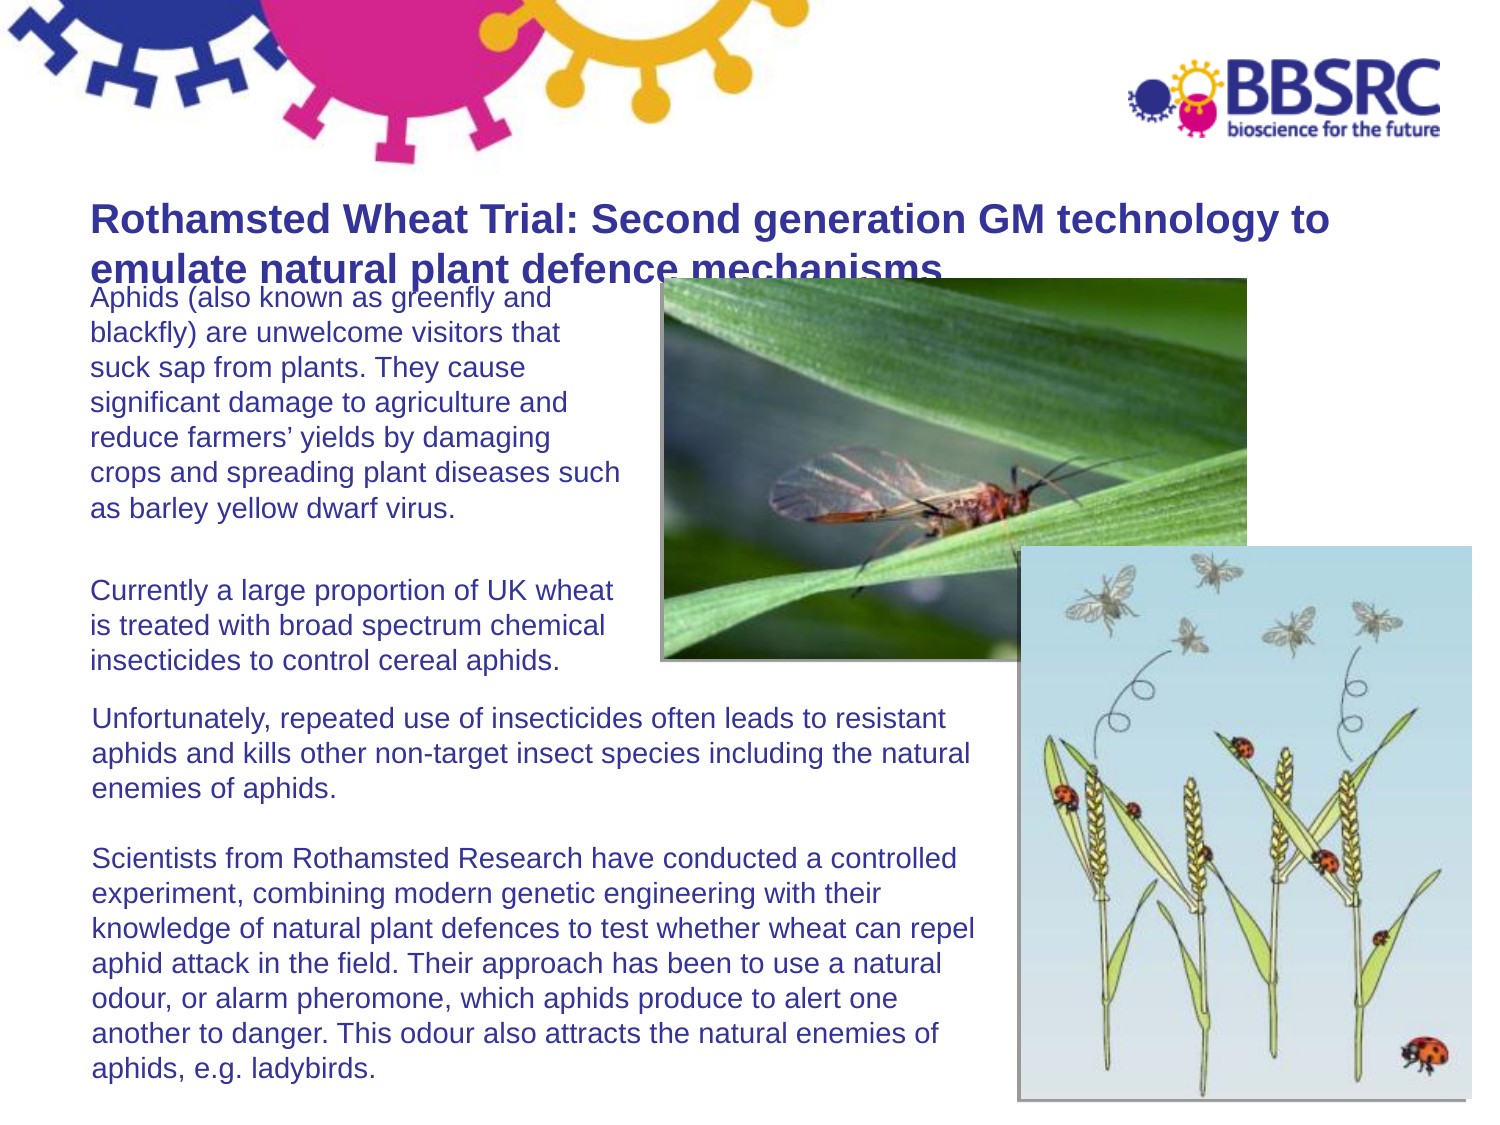

# Rothamsted Wheat Trial: Second generation GM technology to emulate natural plant defence mechanisms
Aphids (also known as greenfly and blackfly) are unwelcome visitors that suck sap from plants. They cause significant damage to agriculture and reduce farmers’ yields by damaging crops and spreading plant diseases such as barley yellow dwarf virus.
Currently a large proportion of UK wheat is treated with broad spectrum chemical insecticides to control cereal aphids.
Unfortunately, repeated use of insecticides often leads to resistant aphids and kills other non-target insect species including the natural enemies of aphids.
Scientists from Rothamsted Research have conducted a controlled experiment, combining modern genetic engineering with their knowledge of natural plant defences to test whether wheat can repel aphid attack in the field. Their approach has been to use a natural odour, or alarm pheromone, which aphids produce to alert one another to danger. This odour also attracts the natural enemies of aphids, e.g. ladybirds.